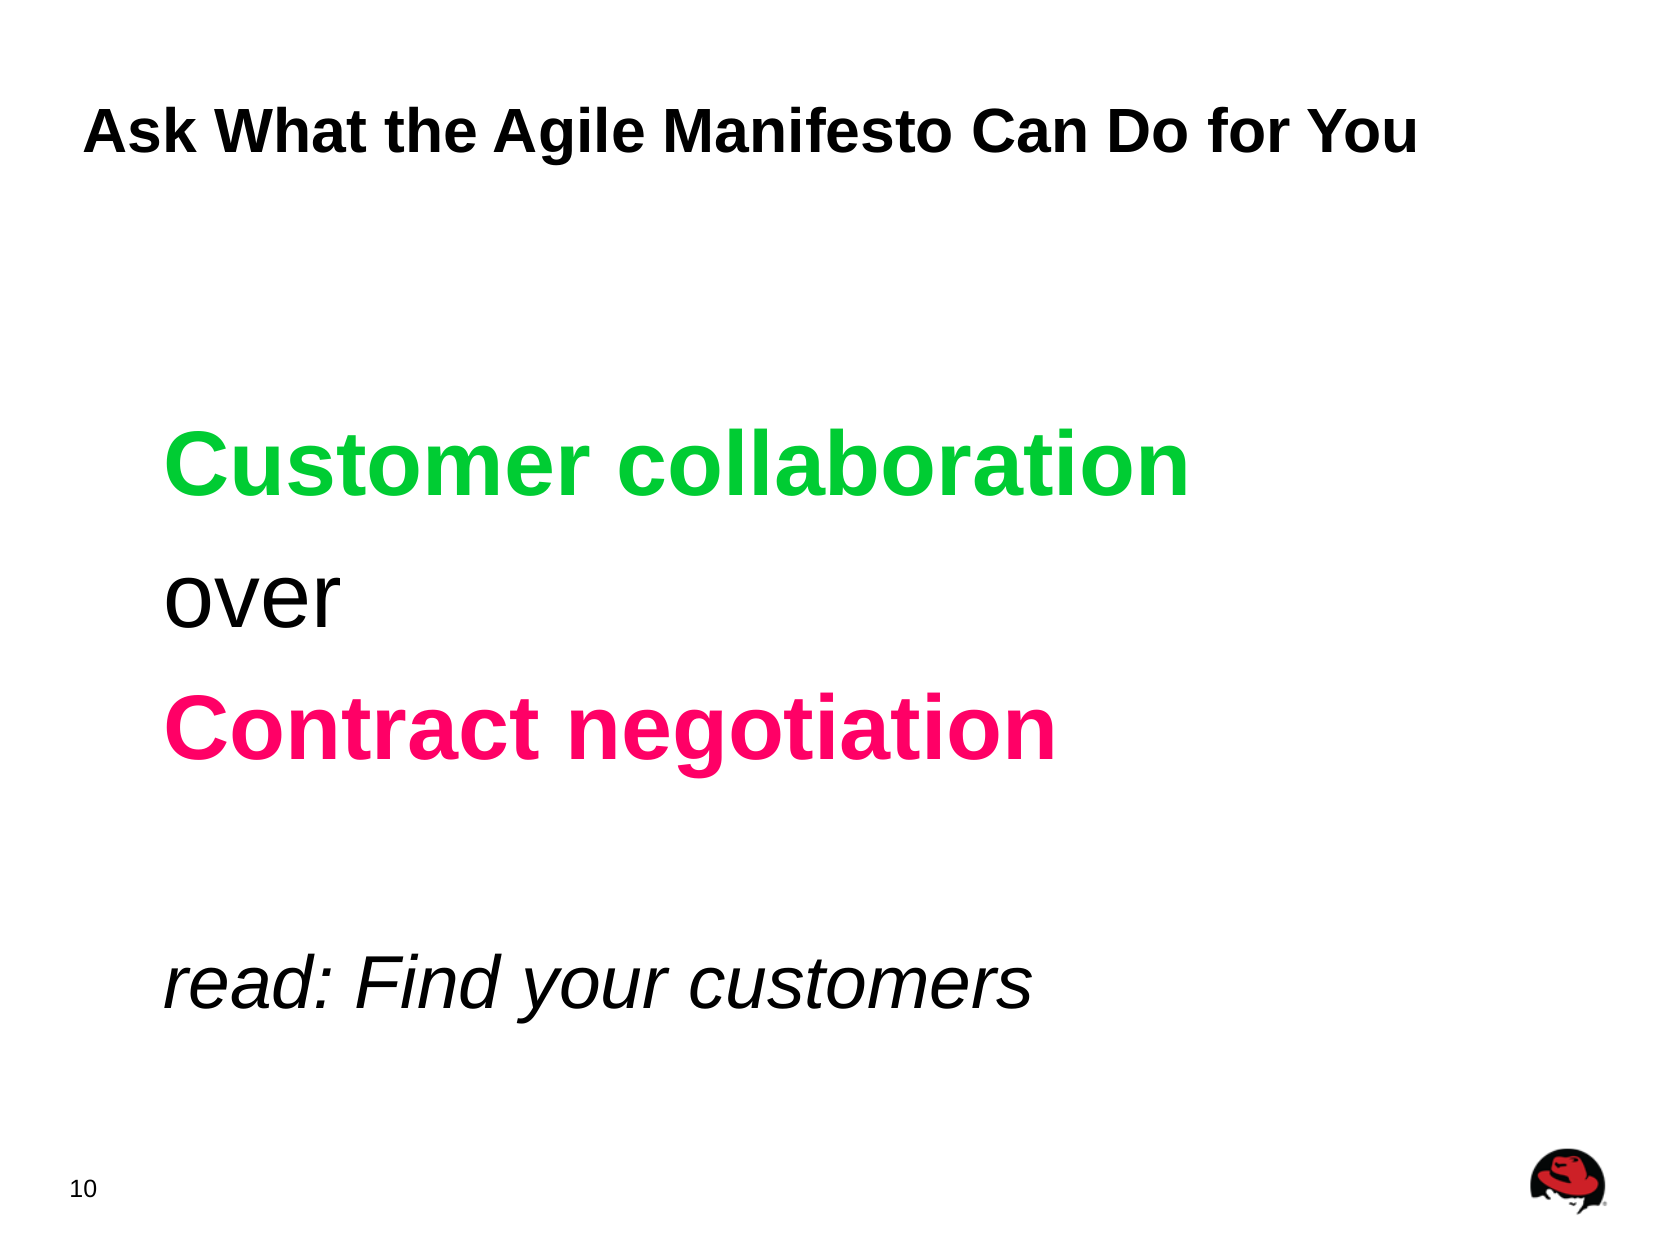

# Ask What the Agile Manifesto Can Do for You
Customer collaboration
over
Contract negotiation
read: Find your customers